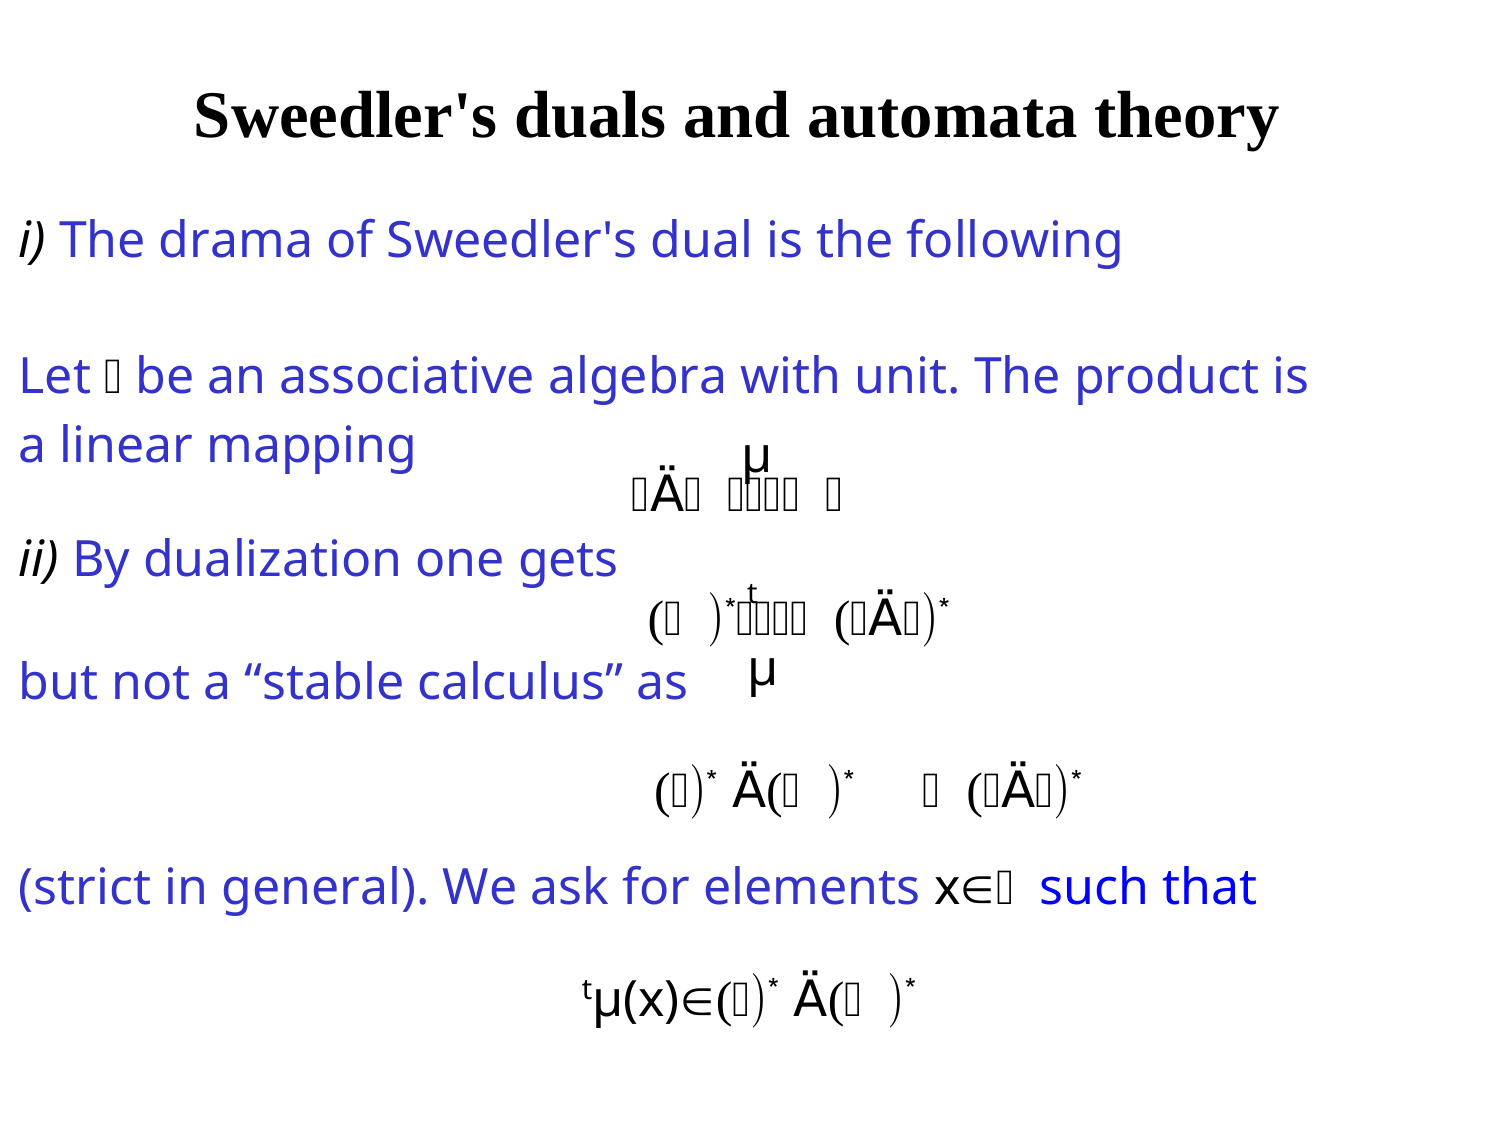

Sweedler's duals and automata theory
i) The drama of Sweedler's dual is the following
Let  be an associative algebra with unit. The product is
a linear mapping
Ä  
ii) By dualization one gets
( )* (Ä)*
but not a “stable calculus” as
(strict in general). We ask for elements x such that
µ
tµ
()* Ä( )*  (Ä)*
tµ(x)()* Ä( )*